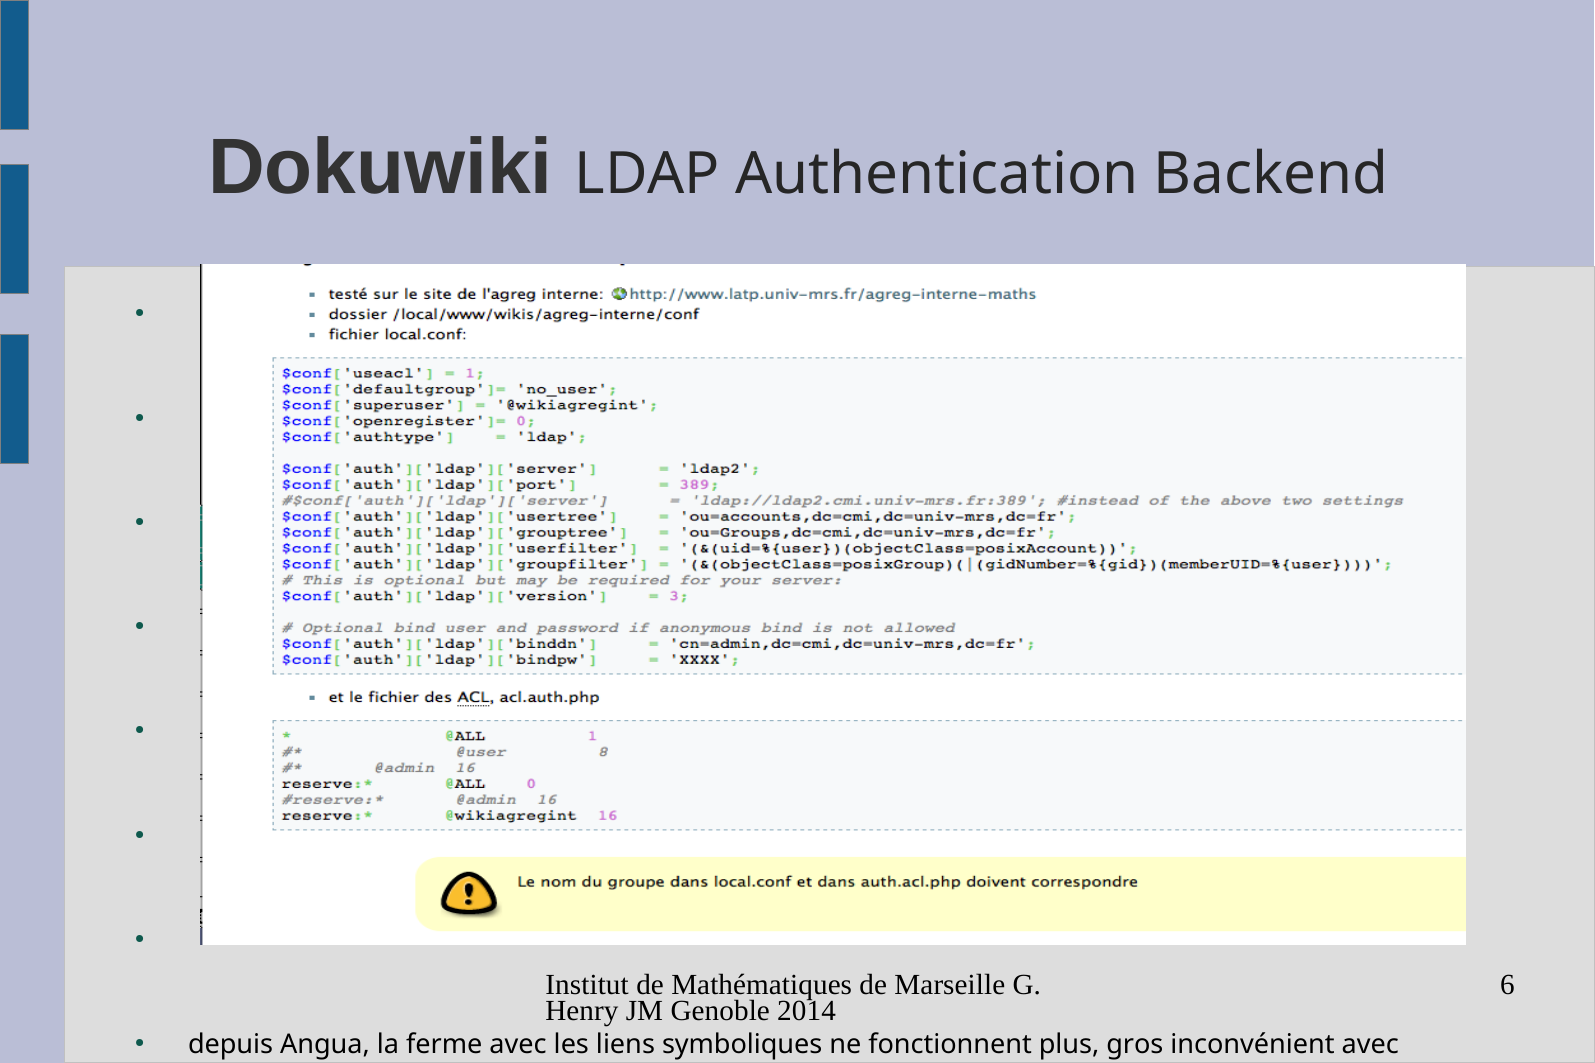

# Dokuwiki LDAP Authentication Backend
depuis Angua, la ferme avec les liens symboliques ne fonctionnent plus, gros inconvénient avec les .htaccess, les URLs sont de la forme example.com./farm/cat et non pas example.com./cat
Institut de Mathématiques de Marseille G. Henry JM Genoble 2014
6